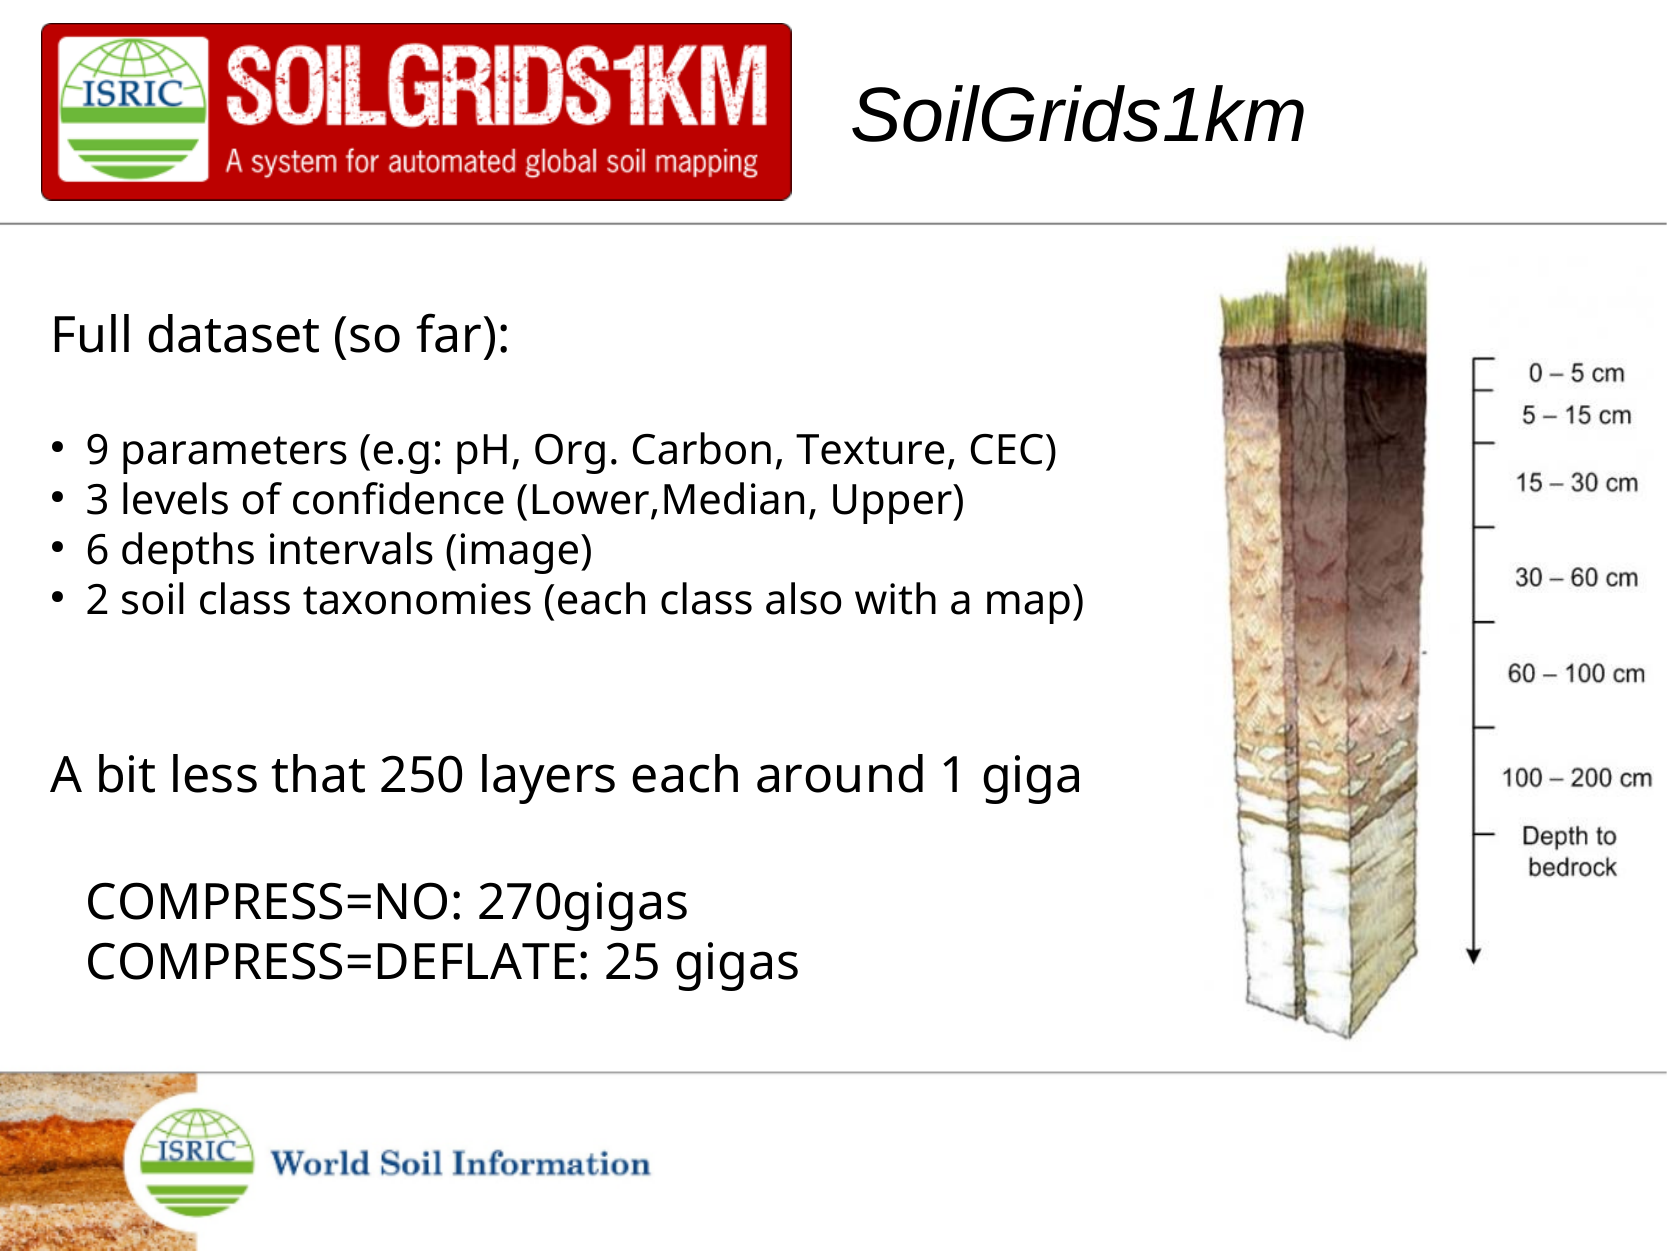

SoilGrids1km
Full dataset (so far):
9 parameters (e.g: pH, Org. Carbon, Texture, CEC)
3 levels of confidence (Lower,Median, Upper)
6 depths intervals (image)
2 soil class taxonomies (each class also with a map)
A bit less that 250 layers each around 1 giga
COMPRESS=NO: 270gigas
COMPRESS=DEFLATE: 25 gigas
#